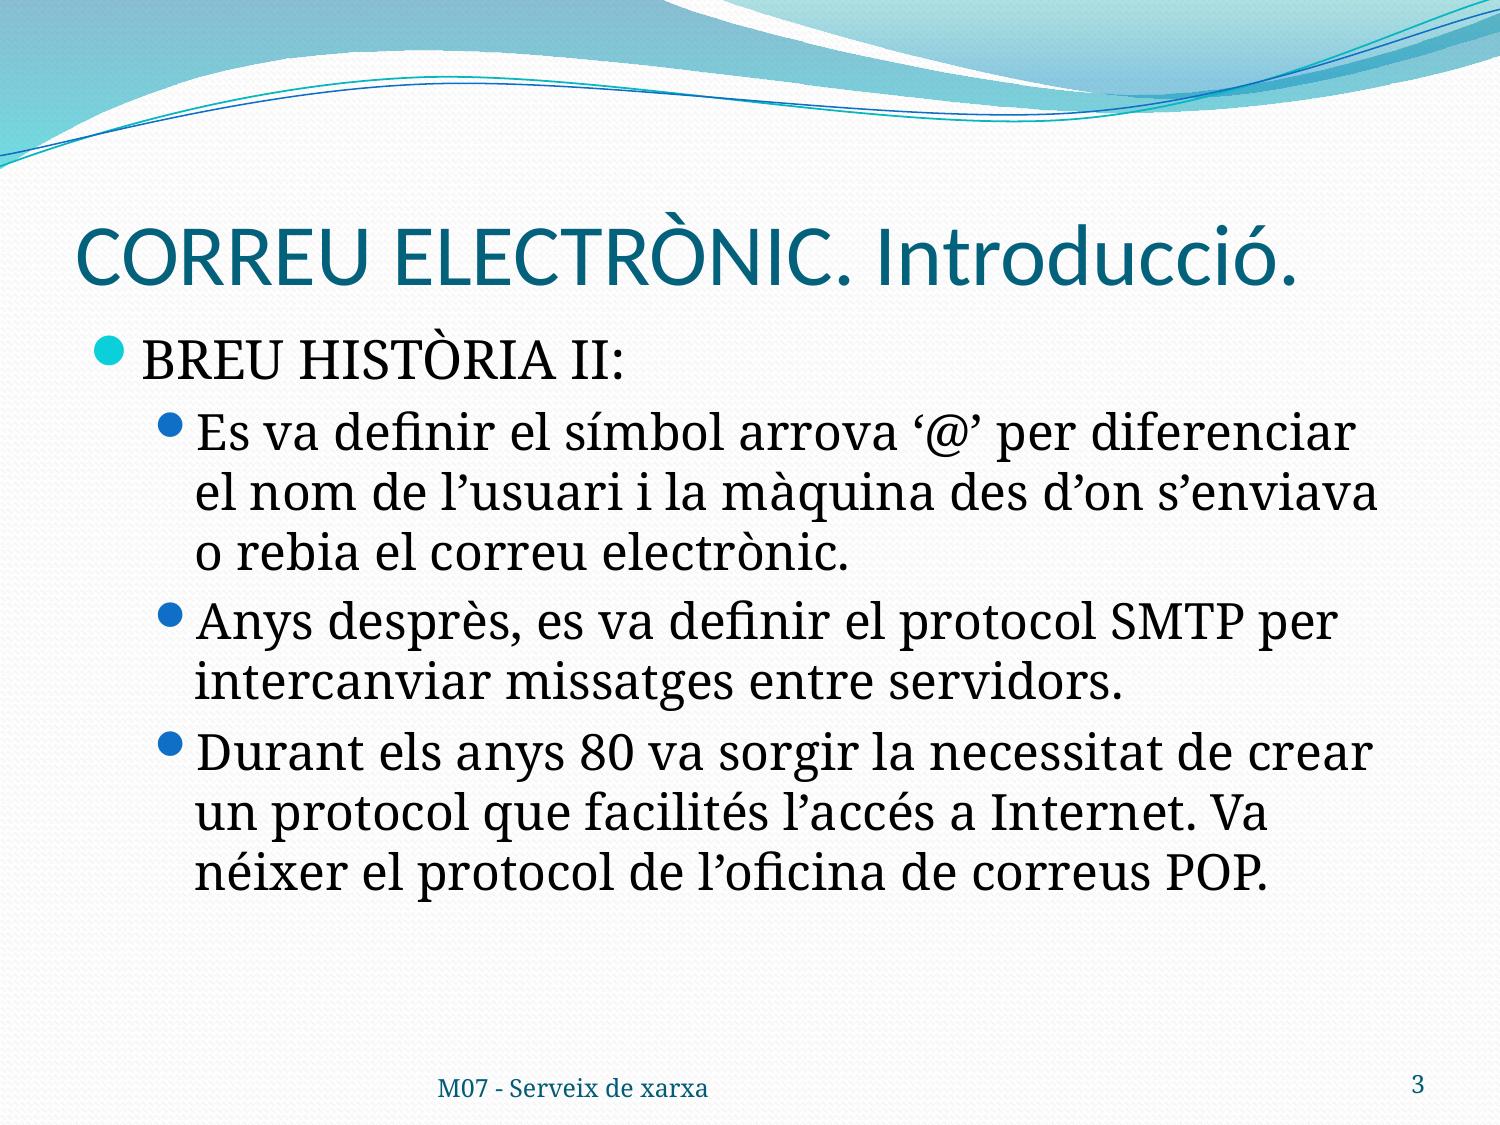

# CORREU ELECTRÒNIC. Introducció.
BREU HISTÒRIA II:
Es va definir el símbol arrova ‘@’ per diferenciar el nom de l’usuari i la màquina des d’on s’enviava o rebia el correu electrònic.
Anys desprès, es va definir el protocol SMTP per intercanviar missatges entre servidors.
Durant els anys 80 va sorgir la necessitat de crear un protocol que facilités l’accés a Internet. Va néixer el protocol de l’oficina de correus POP.
M07 - Serveix de xarxa